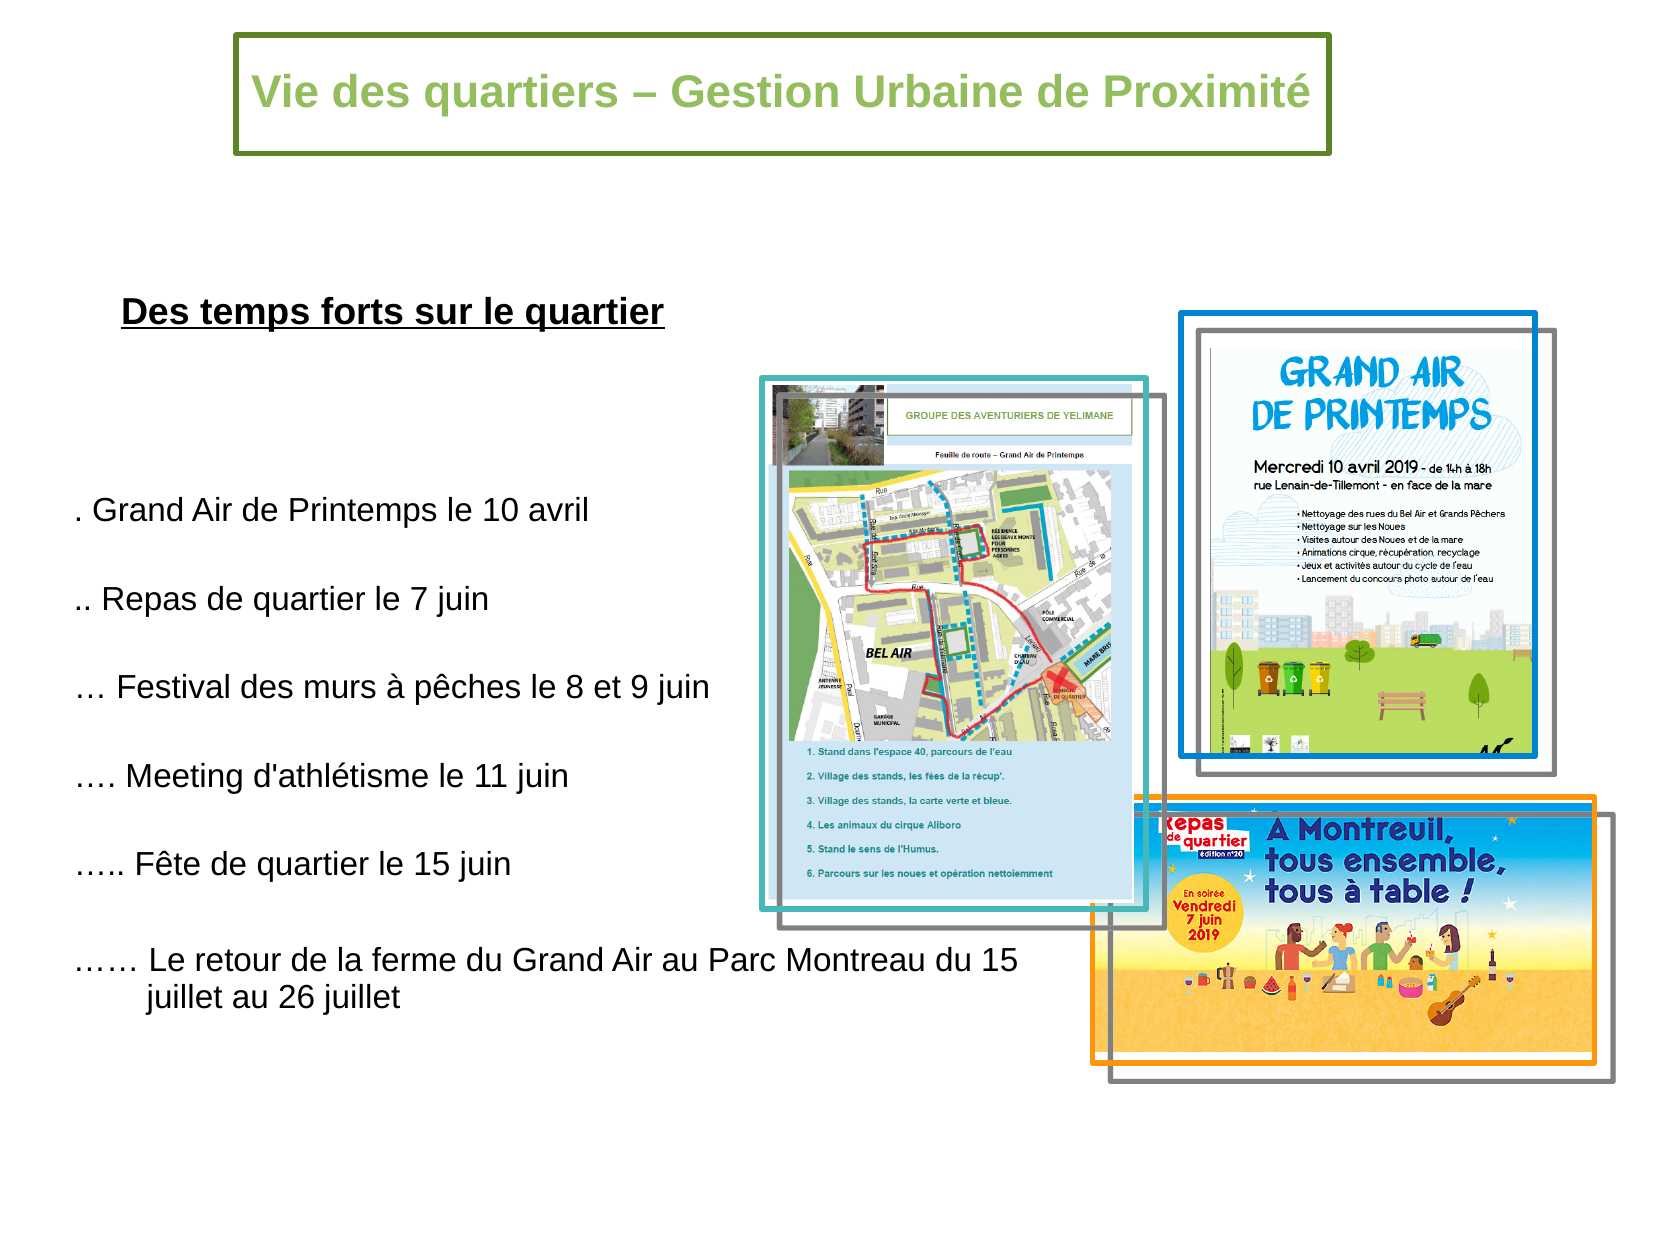

Vie des quartiers – Gestion Urbaine de Proximité
Des temps forts sur le quartier
. Grand Air de Printemps le 10 avril
.. Repas de quartier le 7 juin
… Festival des murs à pêches le 8 et 9 juin
…. Meeting d'athlétisme le 11 juin
….. Fête de quartier le 15 juin
…… Le retour de la ferme du Grand Air au Parc Montreau du 15 		juillet au 26 juillet